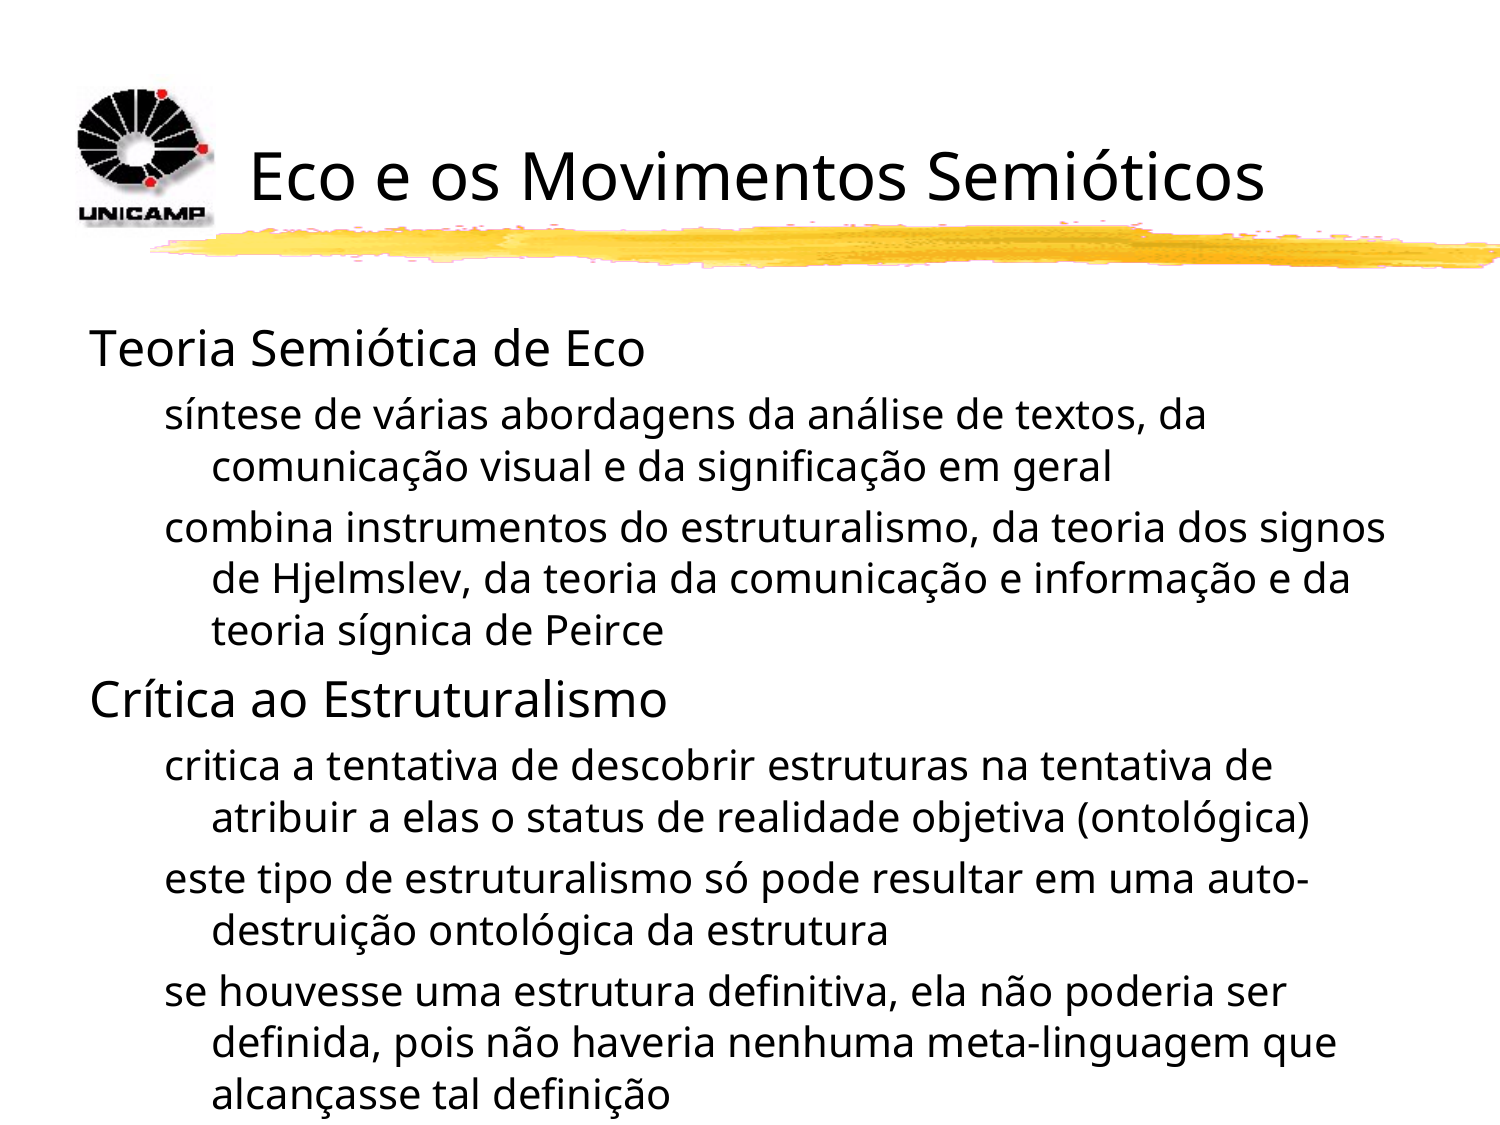

# Eco e os Movimentos Semióticos
Teoria Semiótica de Eco
síntese de várias abordagens da análise de textos, da comunicação visual e da significação em geral
combina instrumentos do estruturalismo, da teoria dos signos de Hjelmslev, da teoria da comunicação e informação e da teoria sígnica de Peirce
Crítica ao Estruturalismo
critica a tentativa de descobrir estruturas na tentativa de atribuir a elas o status de realidade objetiva (ontológica)
este tipo de estruturalismo só pode resultar em uma auto-destruição ontológica da estrutura
se houvesse uma estrutura definitiva, ela não poderia ser definida, pois não haveria nenhuma meta-linguagem que alcançasse tal definição